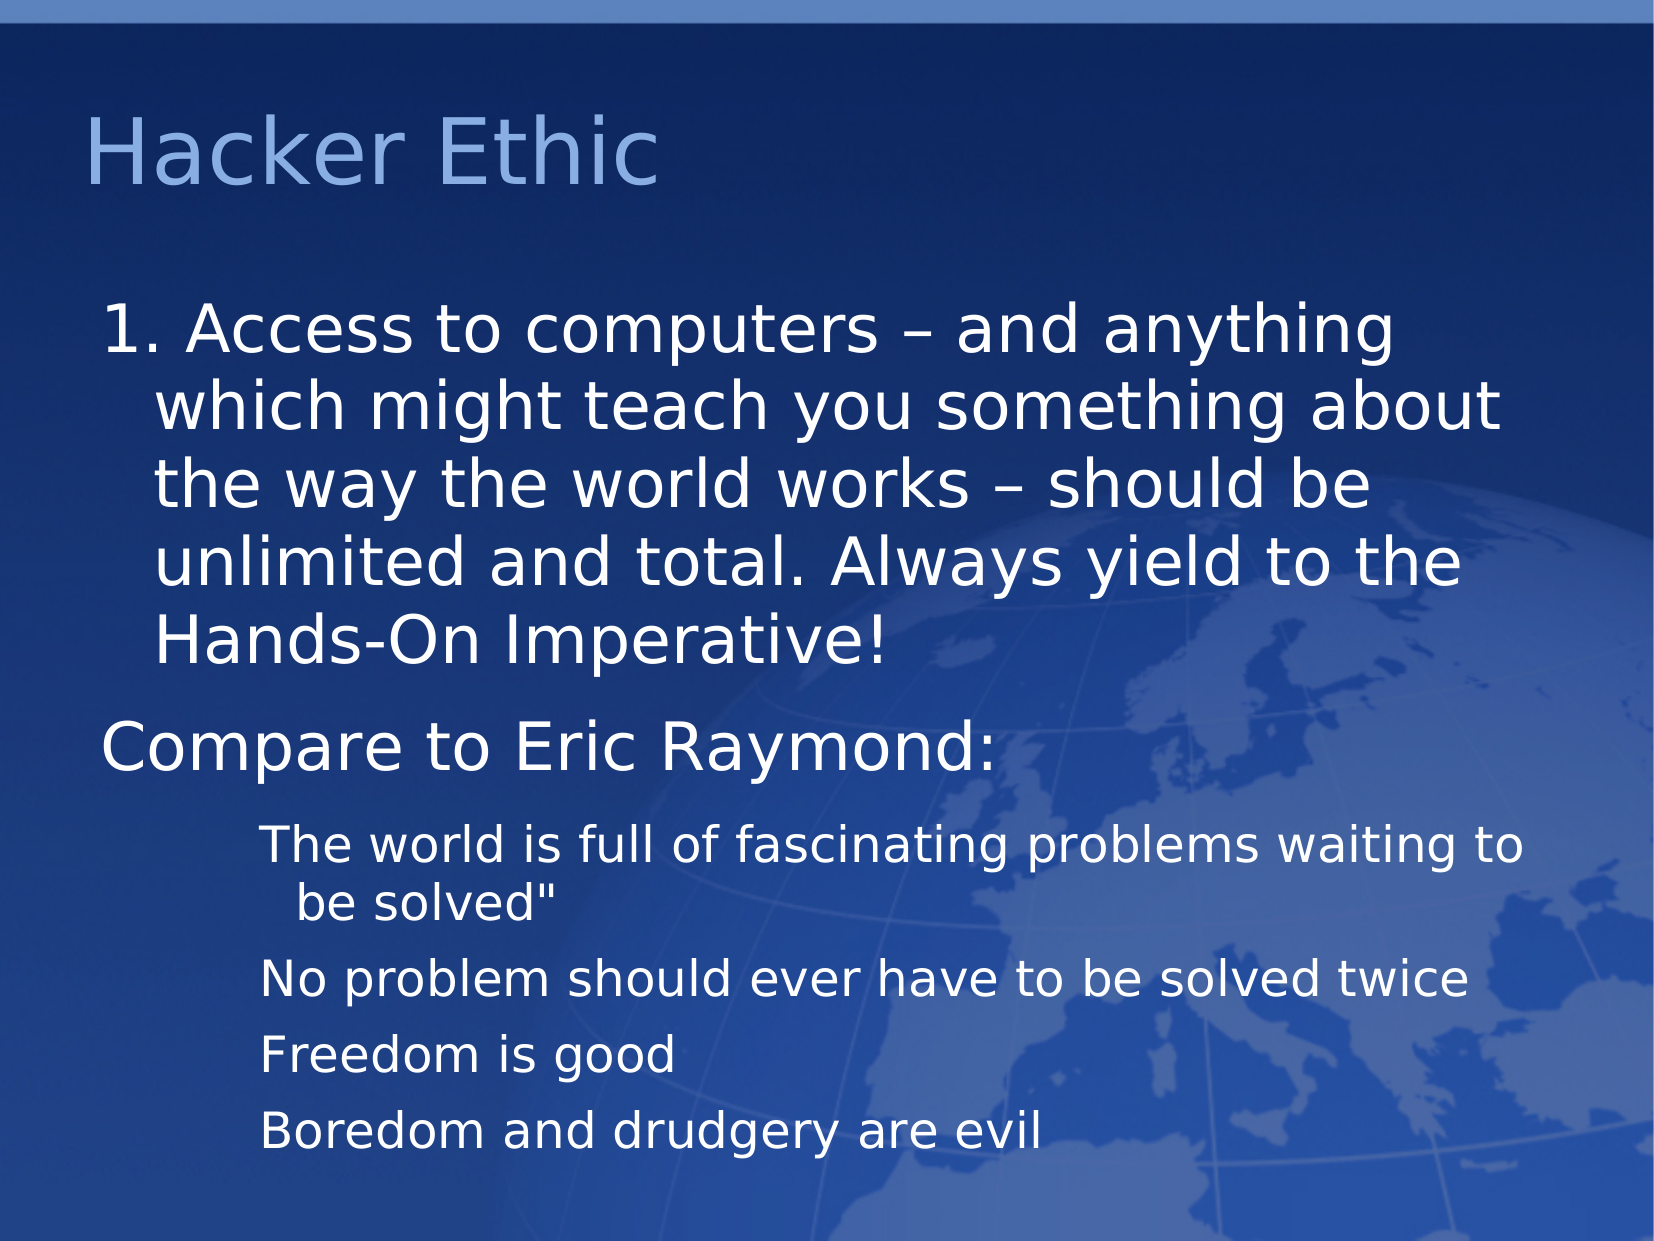

# Hacker Ethic
1. Access to computers – and anything which might teach you something about the way the world works – should be unlimited and total. Always yield to the Hands-On Imperative!
Compare to Eric Raymond:
The world is full of fascinating problems waiting to be solved"
No problem should ever have to be solved twice
Freedom is good
Boredom and drudgery are evil